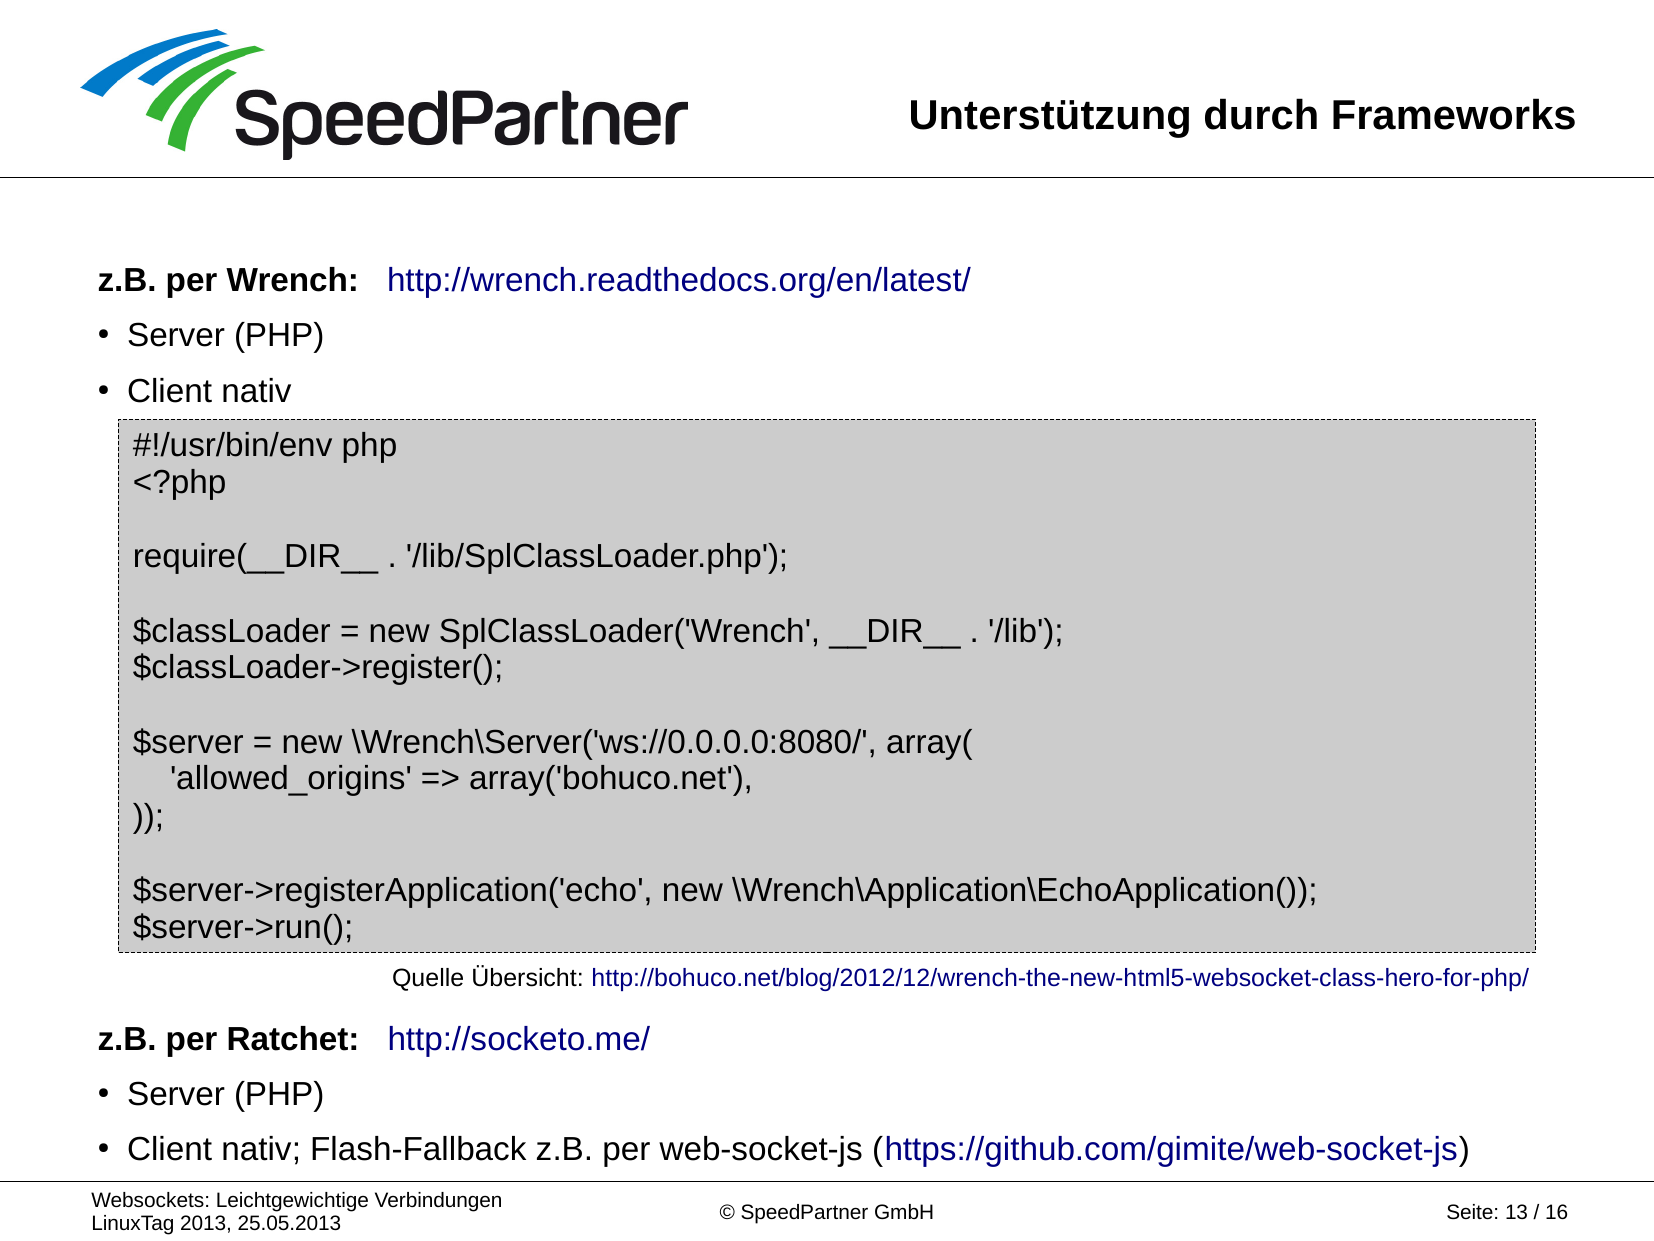

# Unterstützung durch Frameworks
z.B. per Wrench: http://wrench.readthedocs.org/en/latest/
Server (PHP)
Client nativ
z.B. per Ratchet: http://socketo.me/
Server (PHP)
Client nativ; Flash-Fallback z.B. per web-socket-js (https://github.com/gimite/web-socket-js)
#!/usr/bin/env php
<?php
require(__DIR__ . '/lib/SplClassLoader.php');
$classLoader = new SplClassLoader('Wrench', __DIR__ . '/lib');
$classLoader->register();
$server = new \Wrench\Server('ws://0.0.0.0:8080/', array(
 'allowed_origins' => array('bohuco.net'),
));
$server->registerApplication('echo', new \Wrench\Application\EchoApplication());
$server->run();
Quelle Übersicht: http://bohuco.net/blog/2012/12/wrench-the-new-html5-websocket-class-hero-for-php/